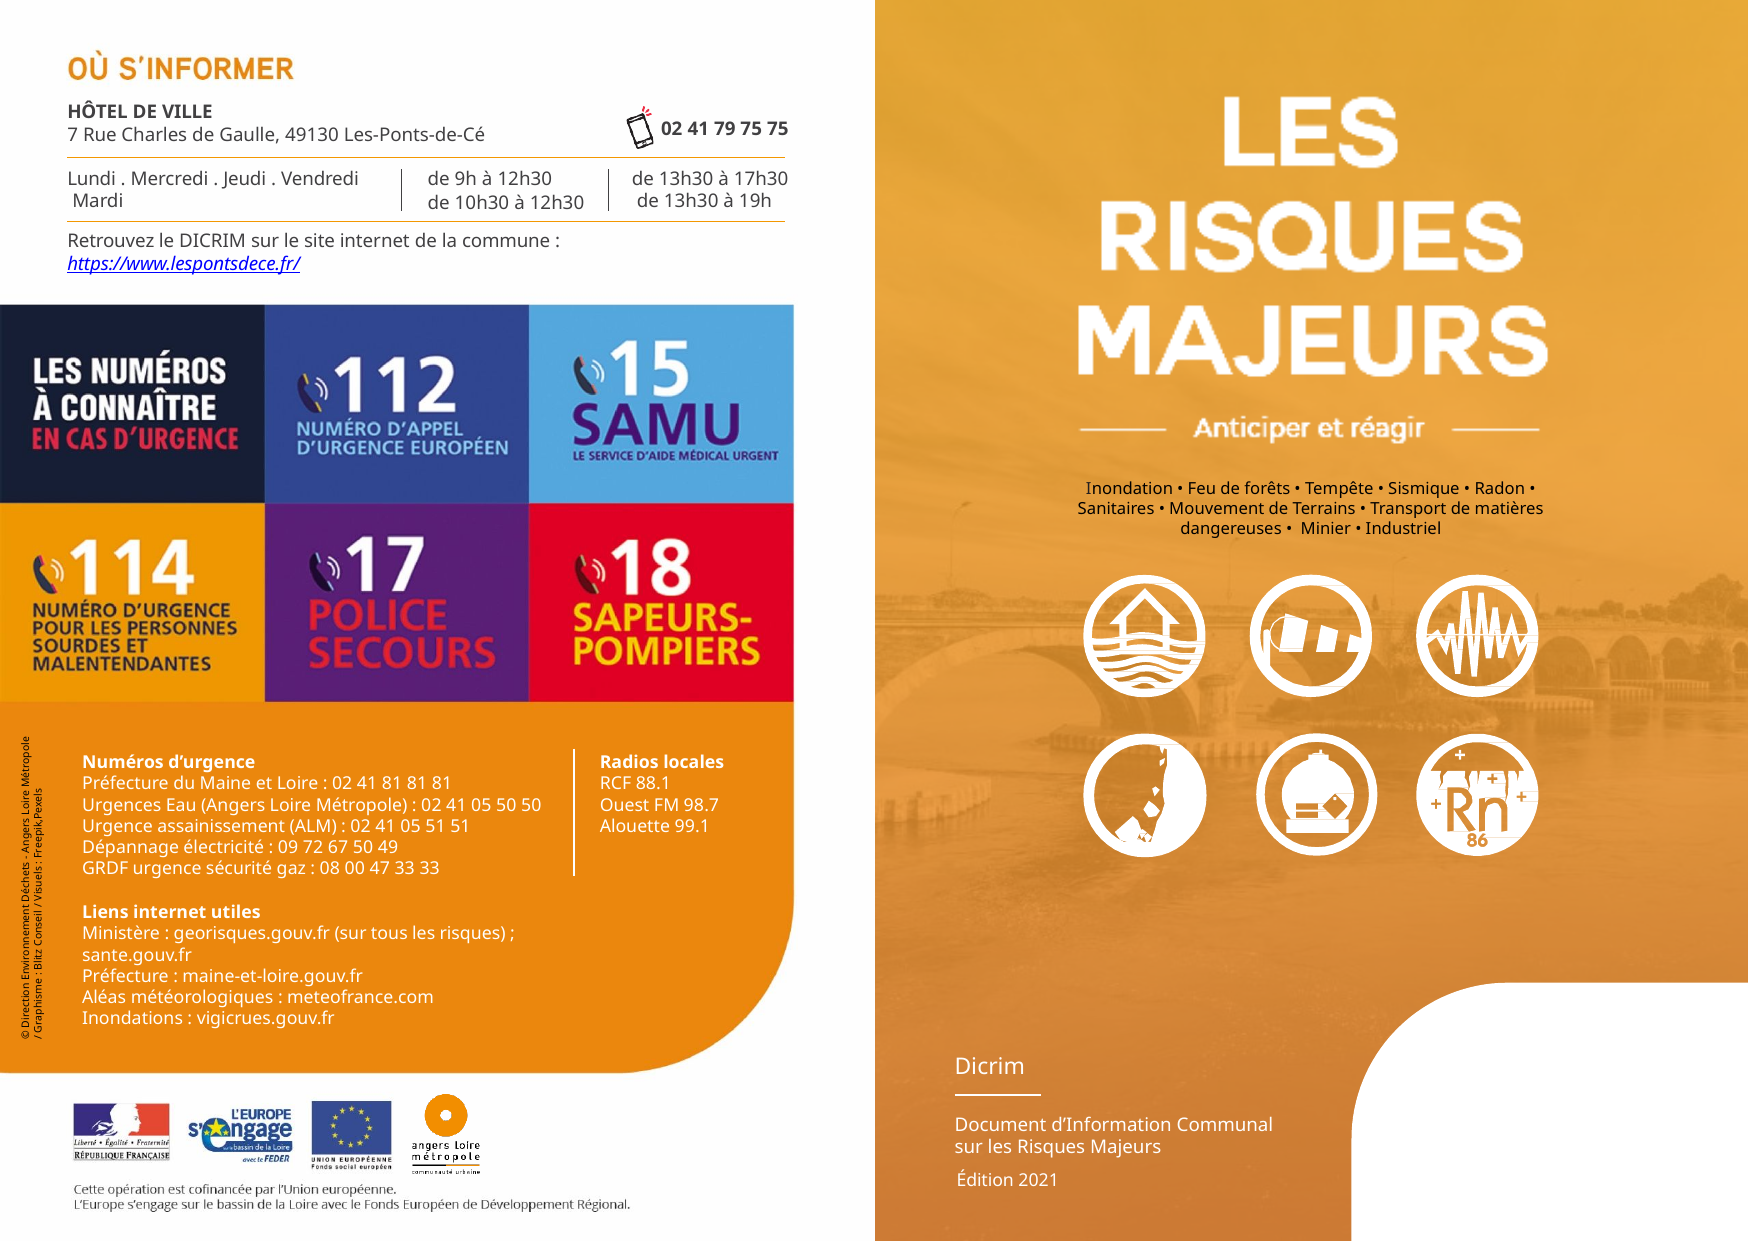

HÔTEL DE VILLE
7 Rue Charles de Gaulle, 49130 Les-Ponts-de-Cé
02 41 79 75 75
Lundi . Mercredi . Jeudi . Vendredi Mardi
de 9h à 12h30
de 10h30 à 12h30
de 13h30 à 17h30 de 13h30 à 19h
Retrouvez le DICRIM sur le site internet de la commune :
https://www.lespontsdece.fr/
Inondation • Feu de forêts • Tempête • Sismique • Radon • Sanitaires • Mouvement de Terrains • Transport de matières dangereuses • Minier • Industriel
Numéros d’urgence
Préfecture du Maine et Loire : 02 41 81 81 81
Urgences Eau (Angers Loire Métropole) : 02 41 05 50 50
Urgence assainissement (ALM) : 02 41 05 51 51
Dépannage électricité : 09 72 67 50 49
GRDF urgence sécurité gaz : 08 00 47 33 33
Radios locales
RCF 88.1
Ouest FM 98.7
Alouette 99.1
© Direction Environnement Déchets - Angers Loire Métropole
/ Graphisme : Blitz Conseil / Visuels : Freepik,Pexels
Liens internet utiles
Ministère : georisques.gouv.fr (sur tous les risques) ; sante.gouv.fr
Préfecture : maine-et-loire.gouv.fr
Aléas météorologiques : meteofrance.com
Inondations : vigicrues.gouv.fr
Dicrim
Document d’Information Communal sur les Risques Majeurs
Édition 2021